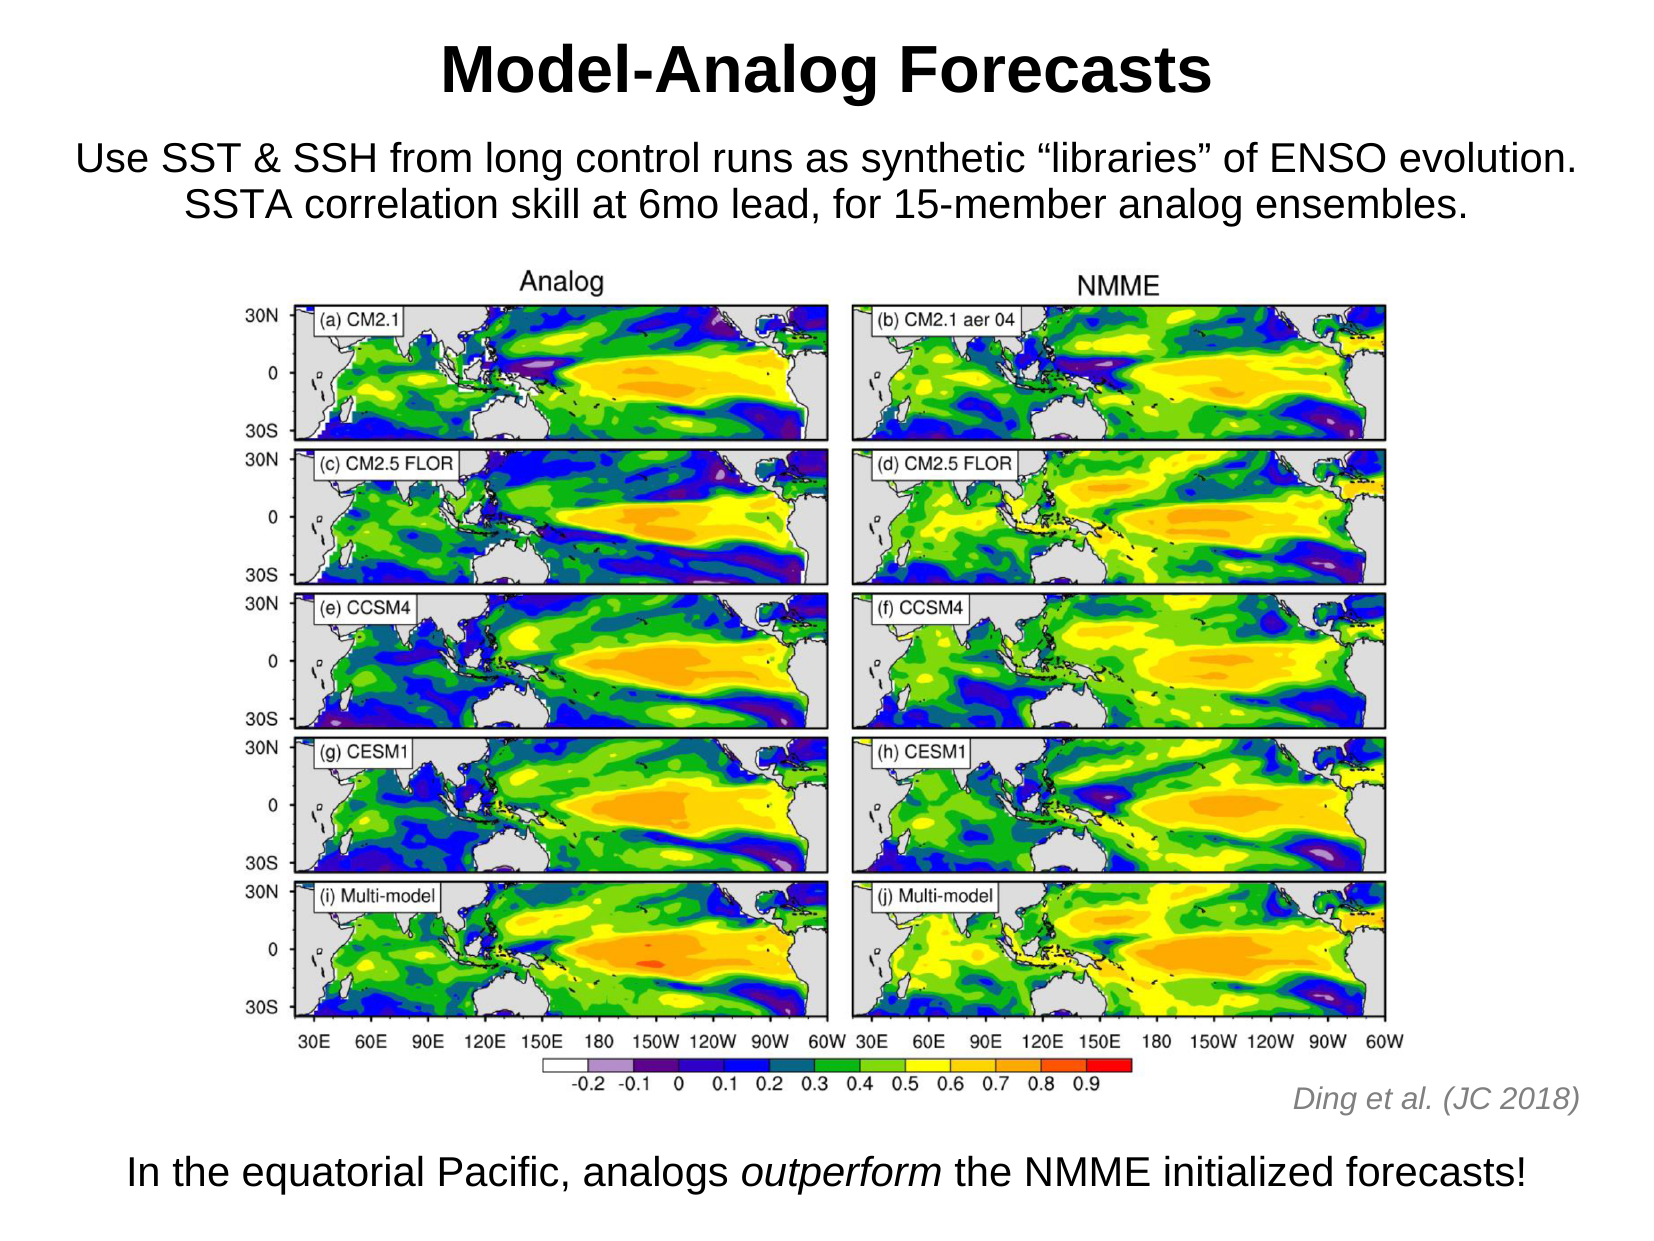

Model-Analog Forecasts
Use SST & SSH from long control runs as synthetic “libraries” of ENSO evolution.
SSTA correlation skill at 6mo lead, for 15-member analog ensembles.
Ding et al. (JC 2018)
In the equatorial Pacific, analogs outperform the NMME initialized forecasts!